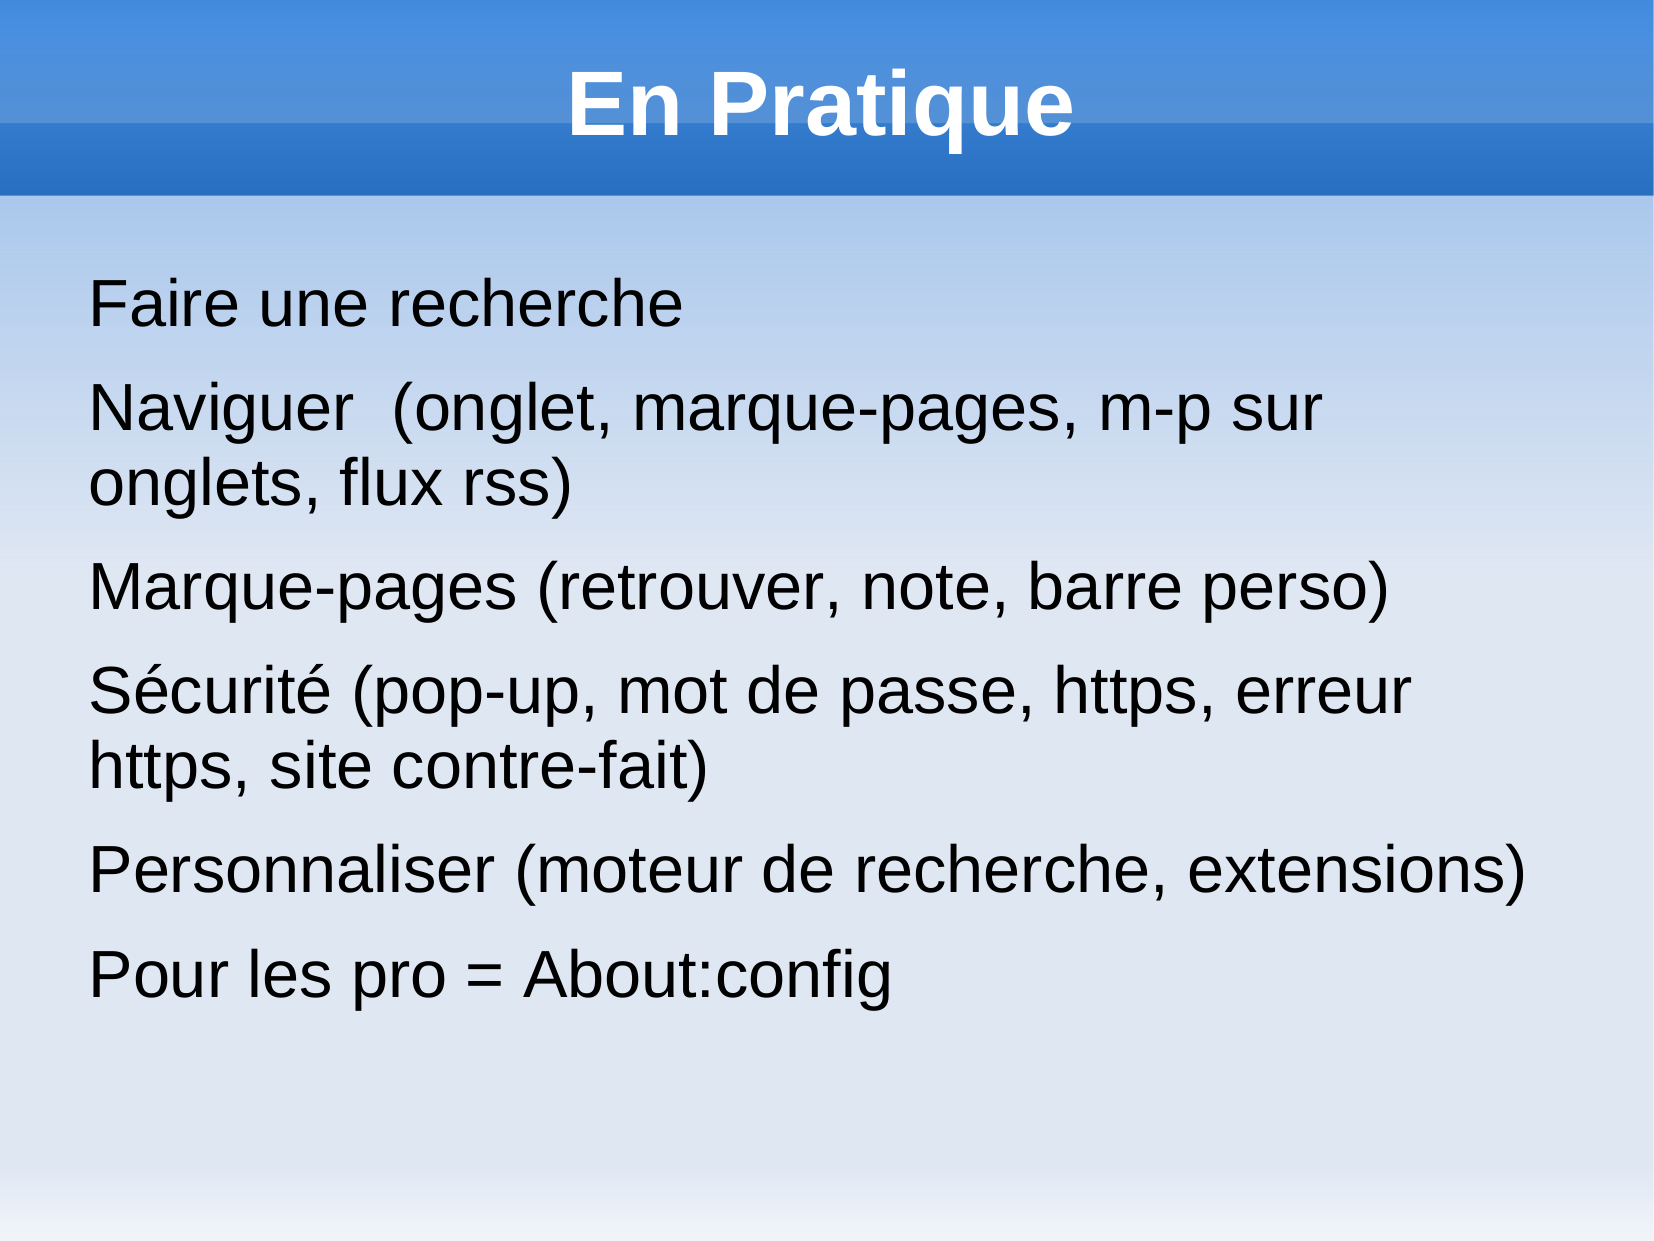

# En Pratique
Faire une recherche
Naviguer (onglet, marque-pages, m-p sur onglets, flux rss)
Marque-pages (retrouver, note, barre perso)
Sécurité (pop-up, mot de passe, https, erreur https, site contre-fait)
Personnaliser (moteur de recherche, extensions)
Pour les pro = About:config